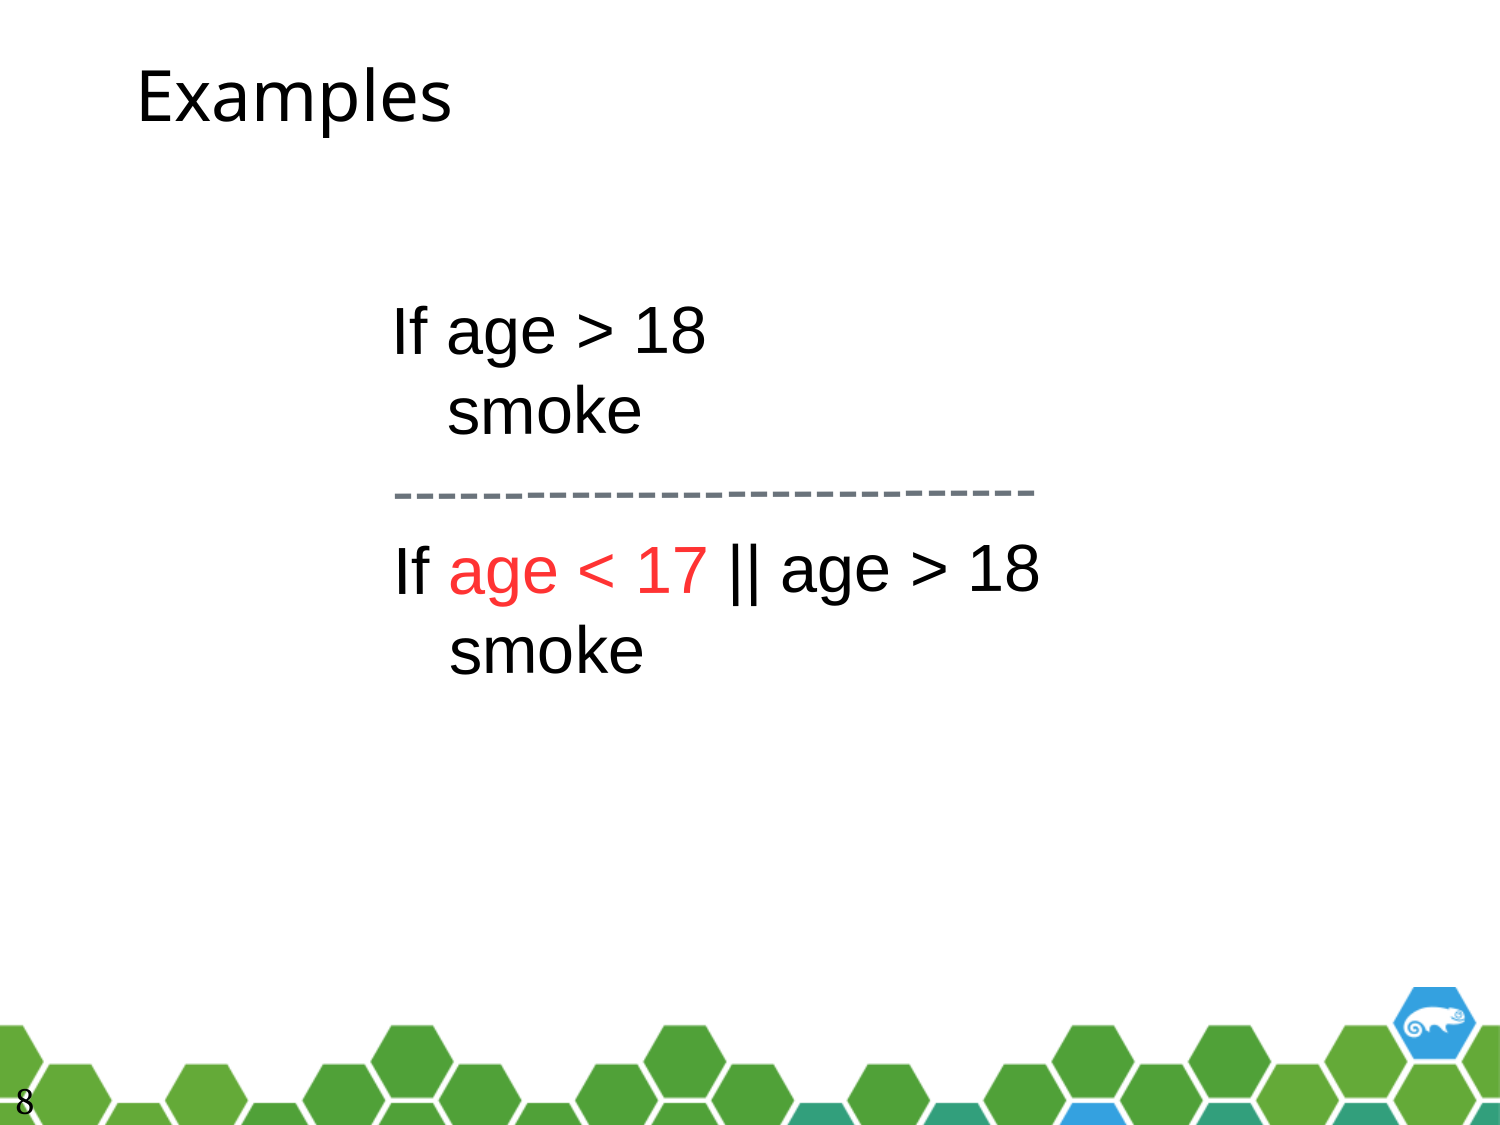

Examples
 If age > 18
 smoke
 -----------------------------
 If age < 17 || age > 18
 smoke